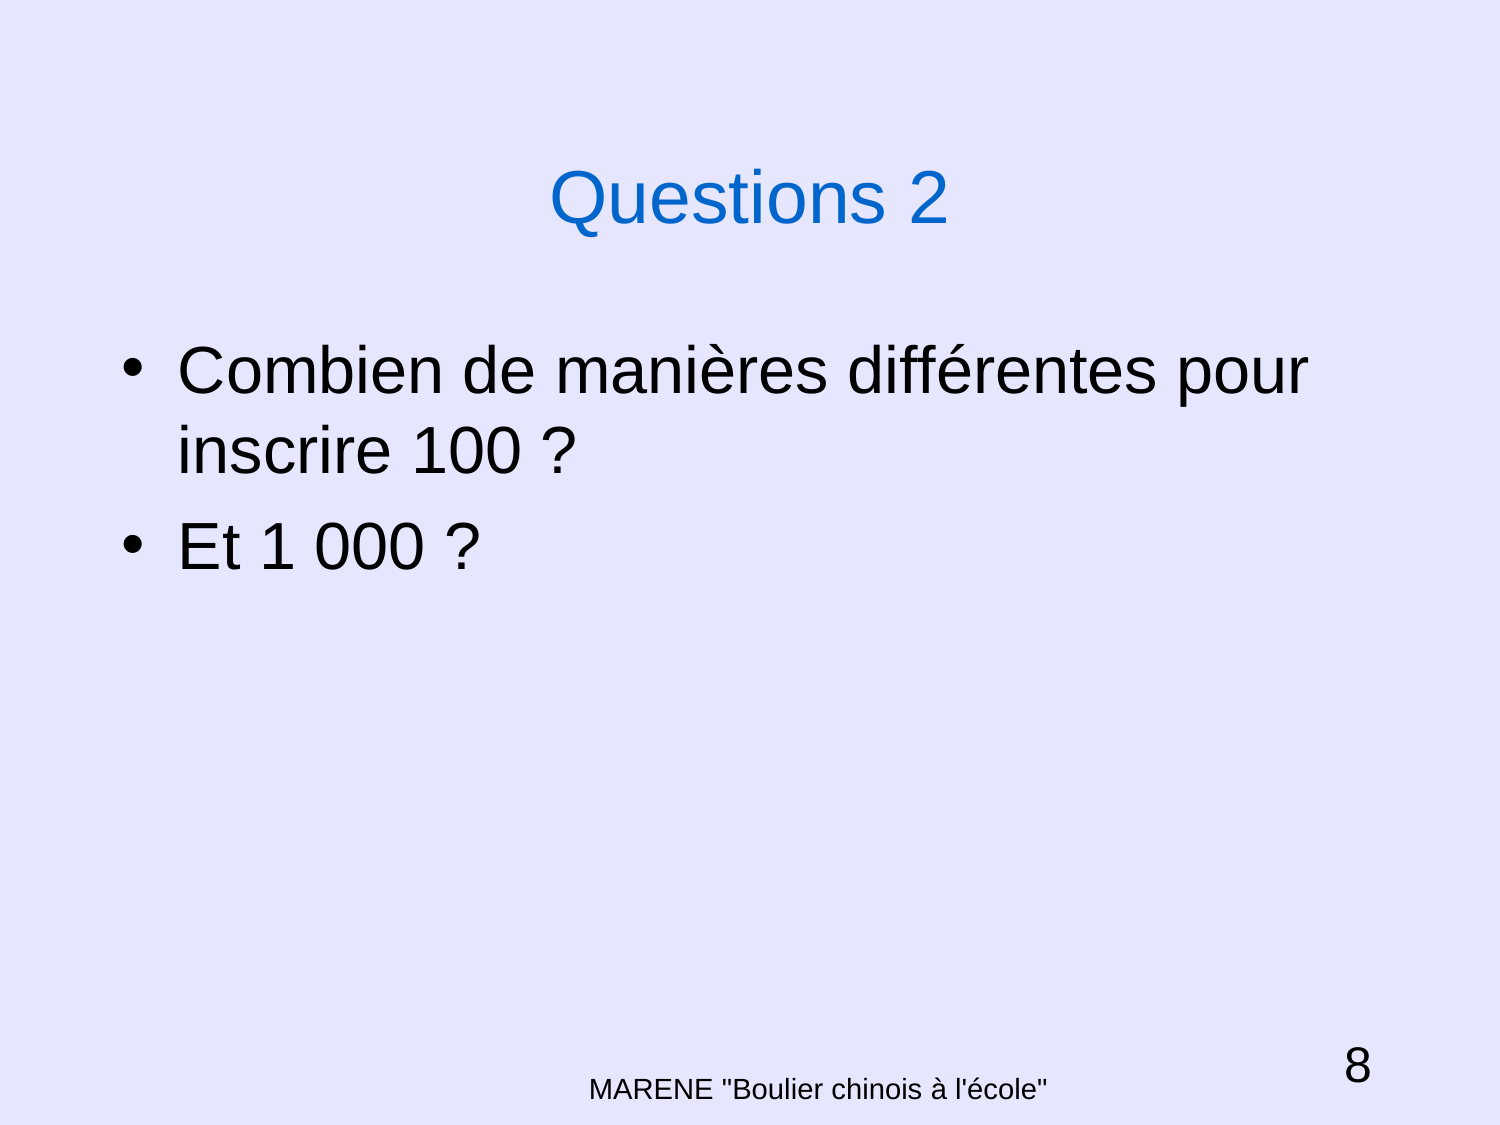

# Questions 2
Combien de manières différentes pour inscrire 100 ?
Et 1 000 ?
8